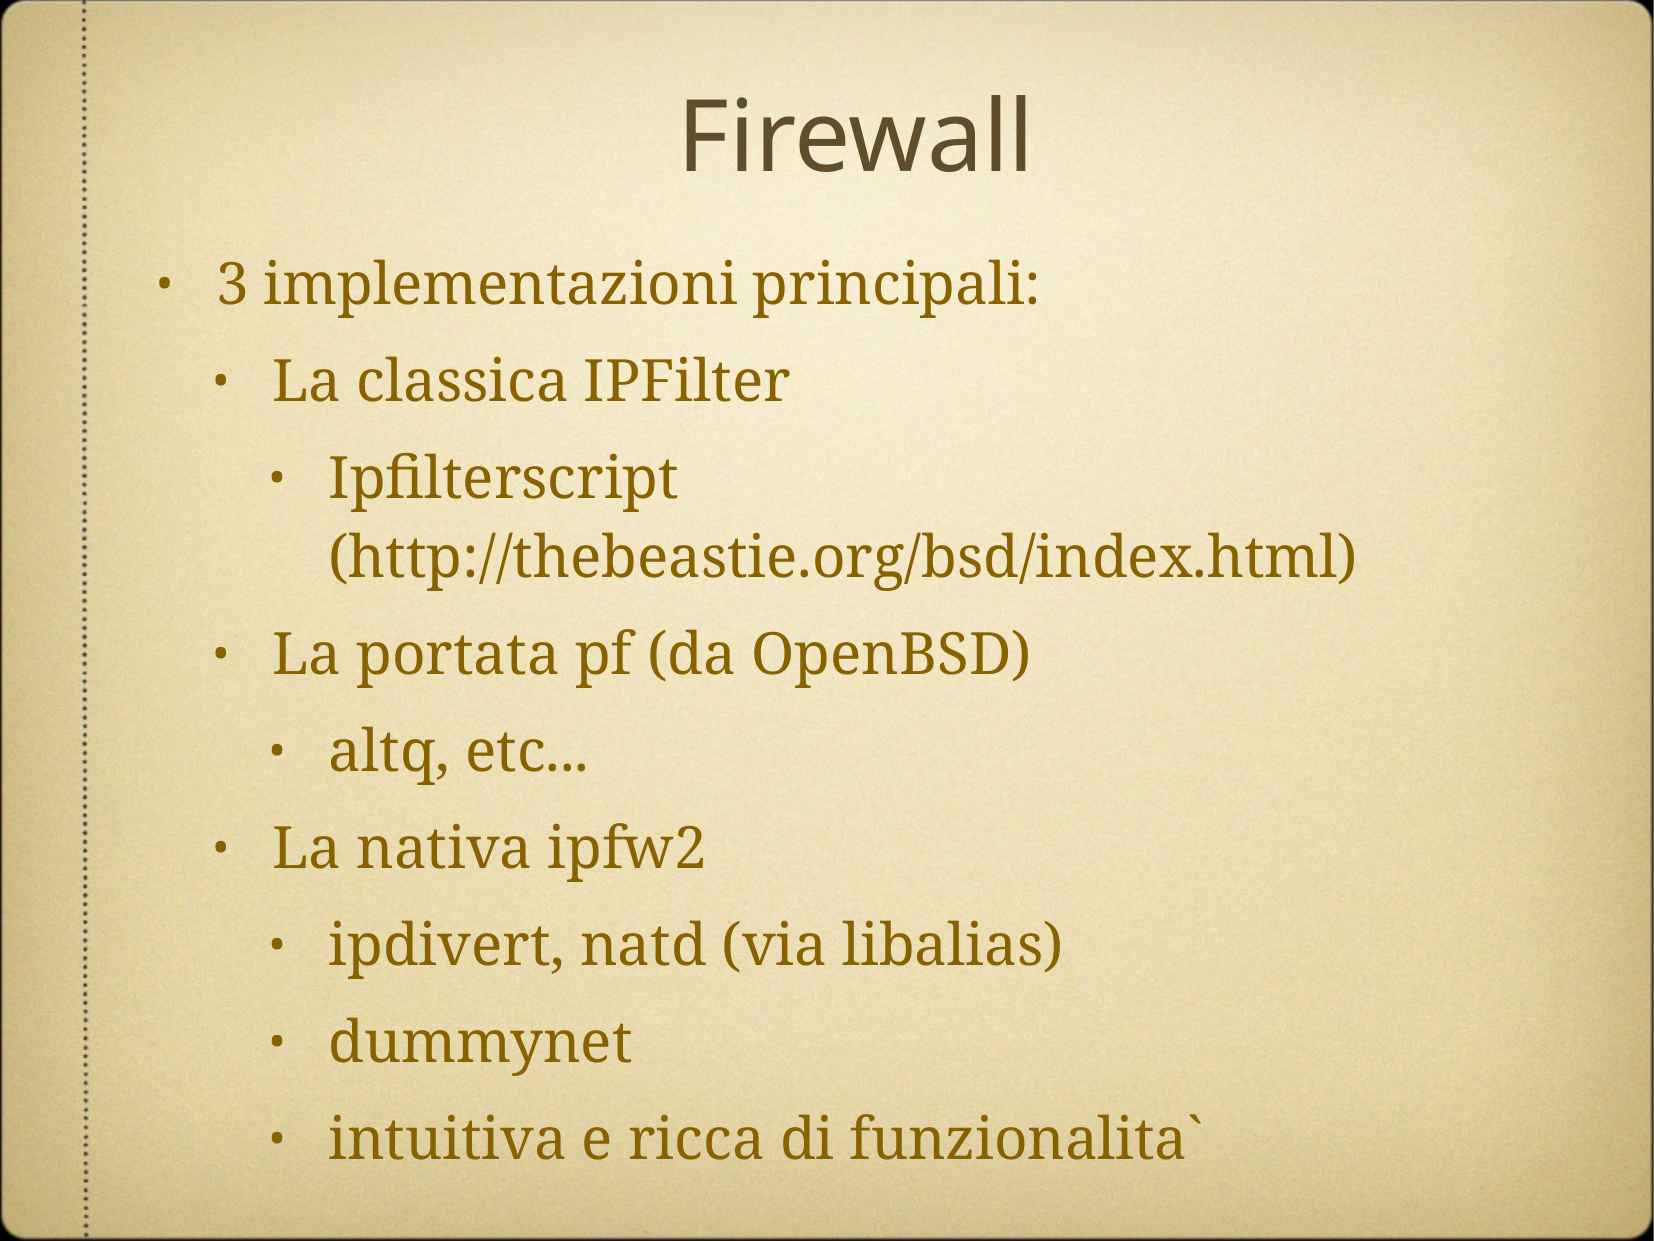

# Firewall
3 implementazioni principali:
La classica IPFilter
Ipfilterscript (http://thebeastie.org/bsd/index.html)
La portata pf (da OpenBSD)
altq, etc...
La nativa ipfw2
ipdivert, natd (via libalias)
dummynet
intuitiva e ricca di funzionalita`